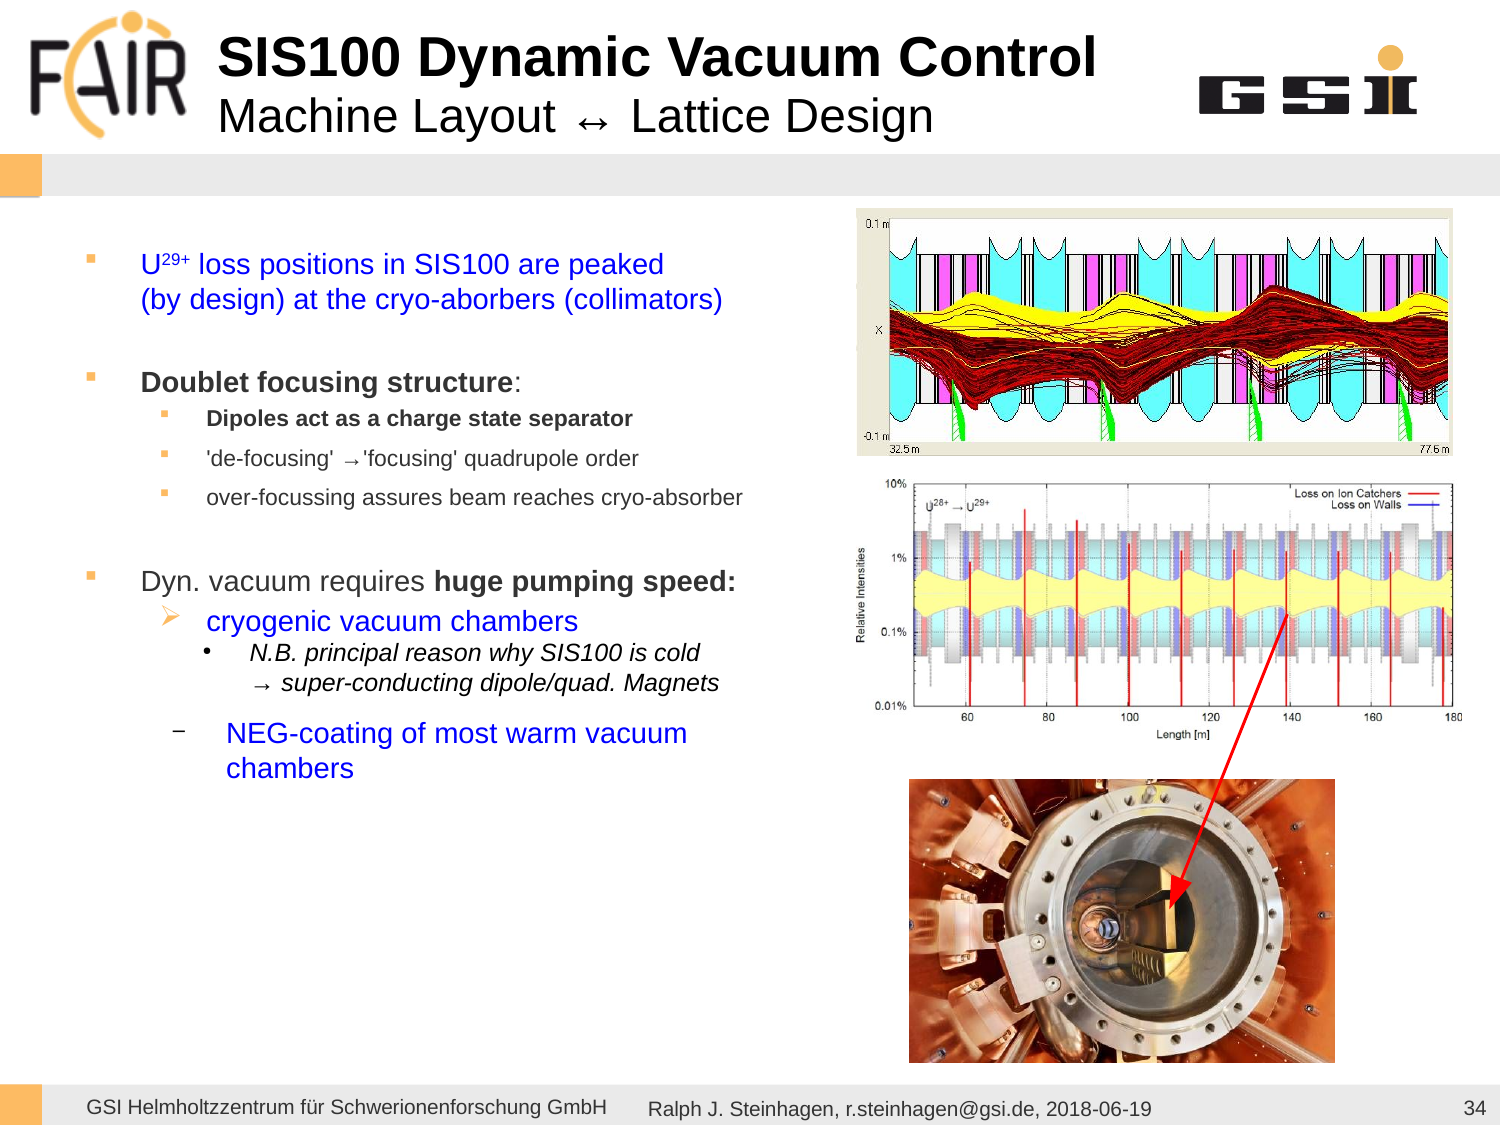

SIS100 Dynamic Vacuum Control
Machine Layout ↔ Lattice Design
# U29+ loss positions in SIS100 are peaked (by design) at the cryo-aborbers (collimators)
Doublet focusing structure:
Dipoles act as a charge state separator
'de-focusing' →'focusing' quadrupole order
over-focussing assures beam reaches cryo-absorber
Dyn. vacuum requires huge pumping speed:
cryogenic vacuum chambers
N.B. principal reason why SIS100 is cold → super-conducting dipole/quad. Magnets
NEG-coating of most warm vacuum chambers